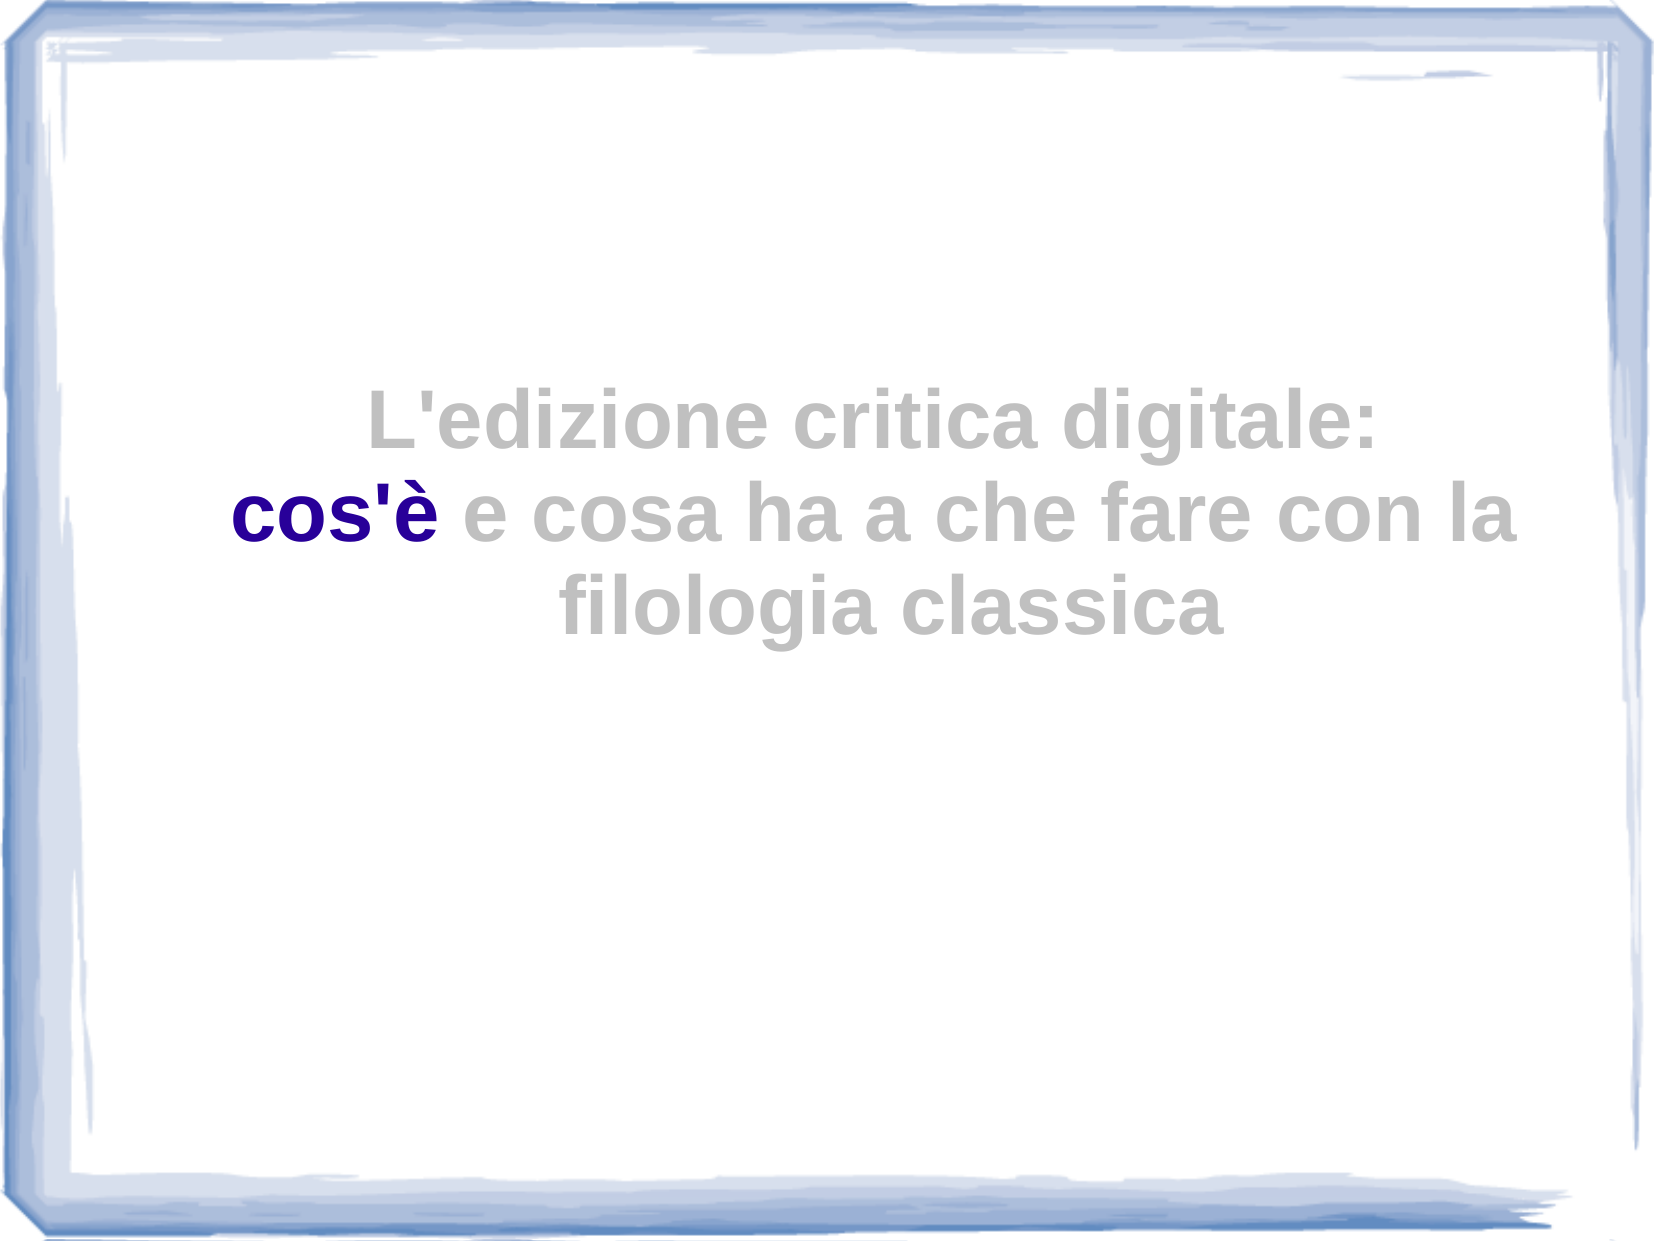

# L'edizione critica digitale:
cos'è e cosa ha a che fare con la filologia classica